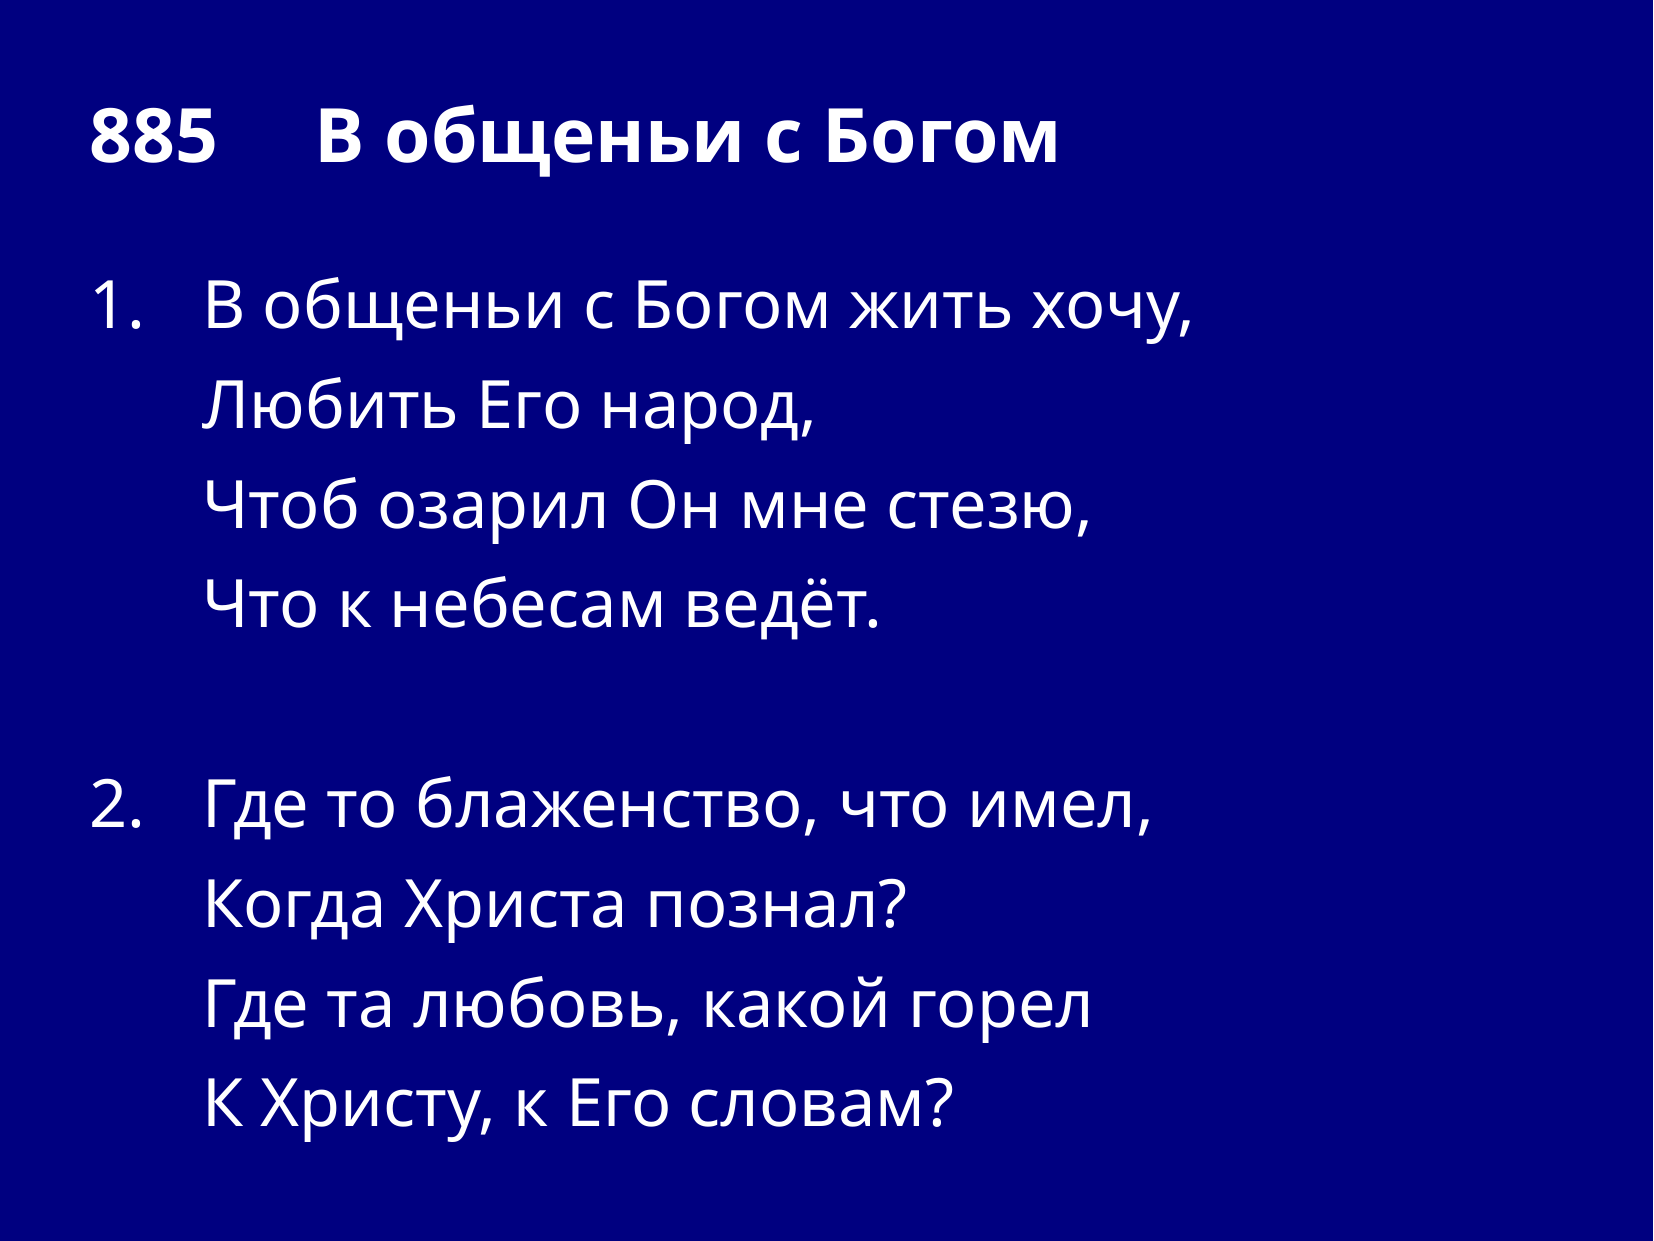

885	В общеньи с Богом
1.	В общеньи с Богом жить хочу,
	Любить Его народ,
	Чтоб озарил Он мне стезю,
	Что к небесам ведёт.
2.	Где то блаженство, что имел,
	Когда Христа познал?
	Где та любовь, какой горел
	К Христу, к Его словам?